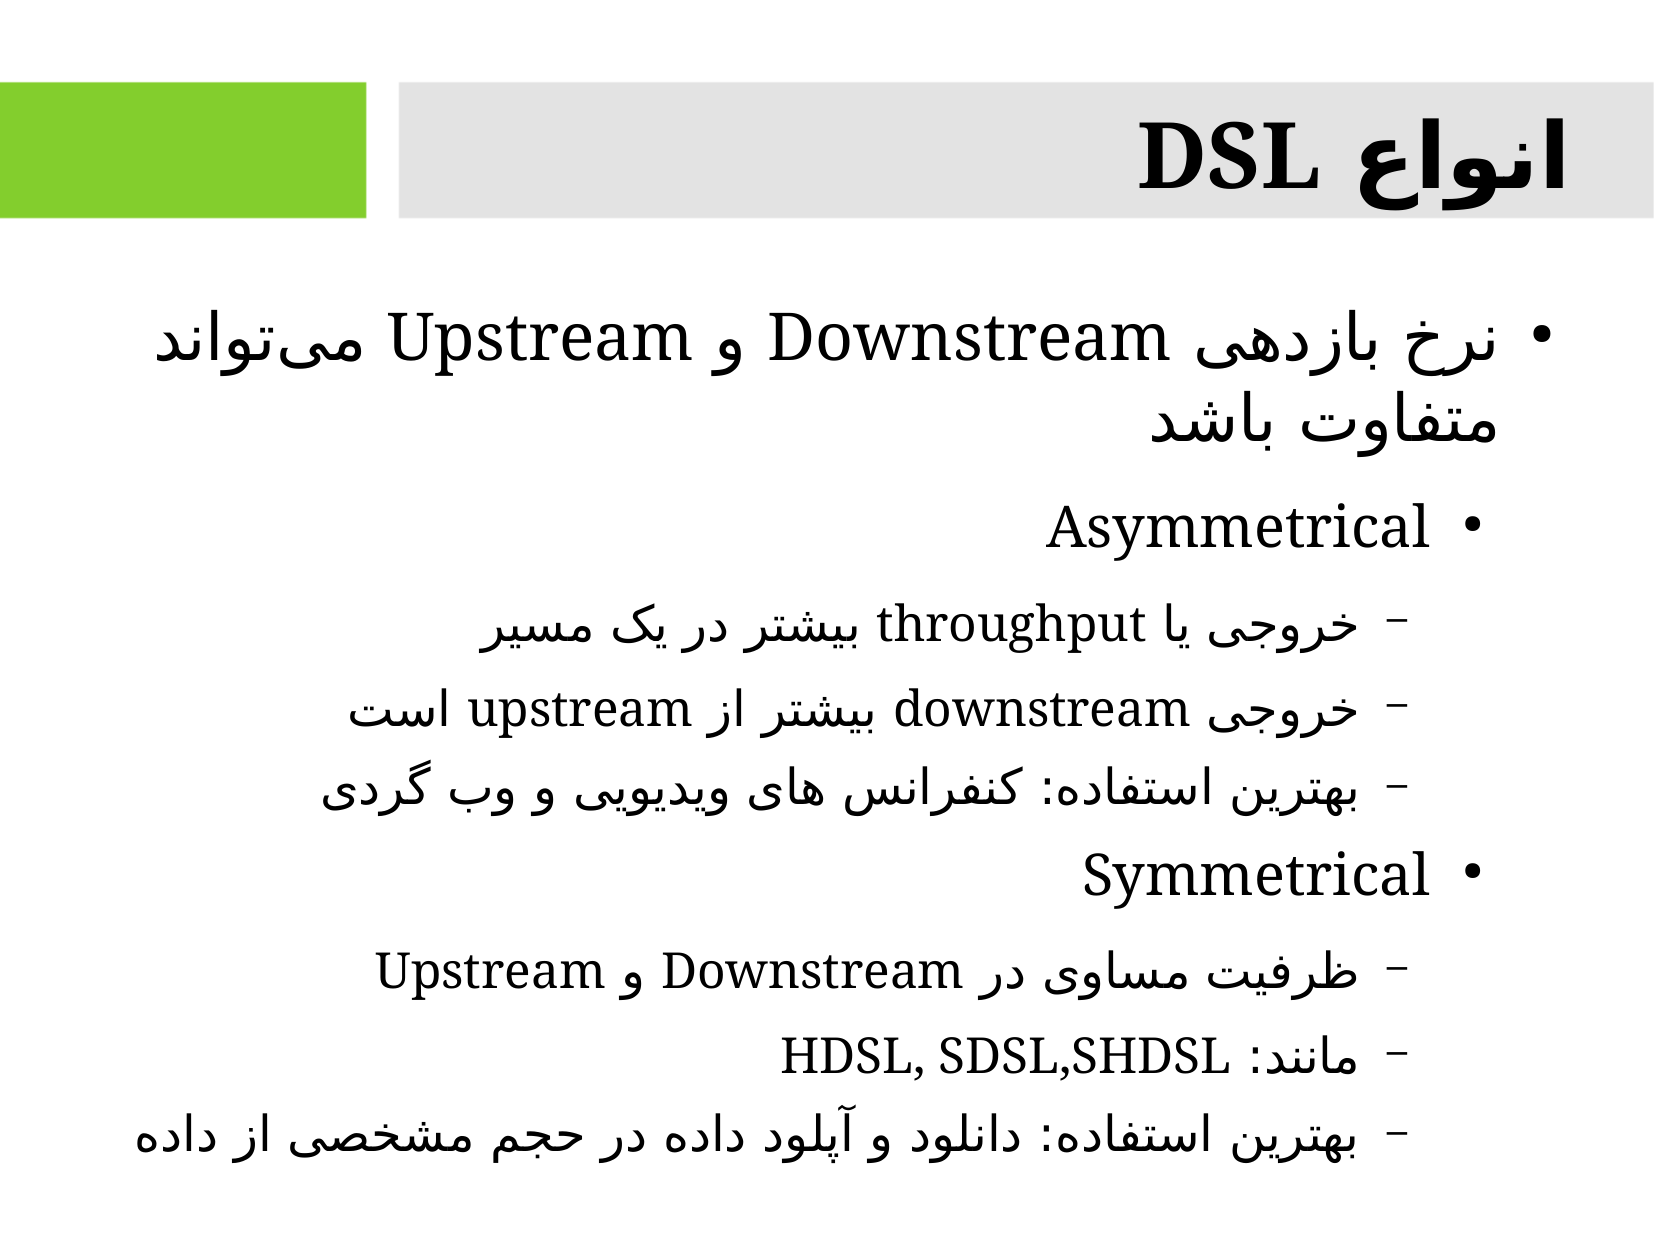

# انواع DSL
نرخ بازدهی Downstream و Upstream می‌تواند متفاوت باشد
Asymmetrical
خروجی یا throughput بیشتر در یک مسیر
خروجی downstream بیشتر از upstream است
بهترین استفاده: کنفرانس های ویدیویی و وب گردی
Symmetrical
ظرفیت مساوی در Downstream و Upstream
مانند: HDSL, SDSL,SHDSL
بهترین استفاده: دانلود و آپلود داده در حجم مشخصی از داده